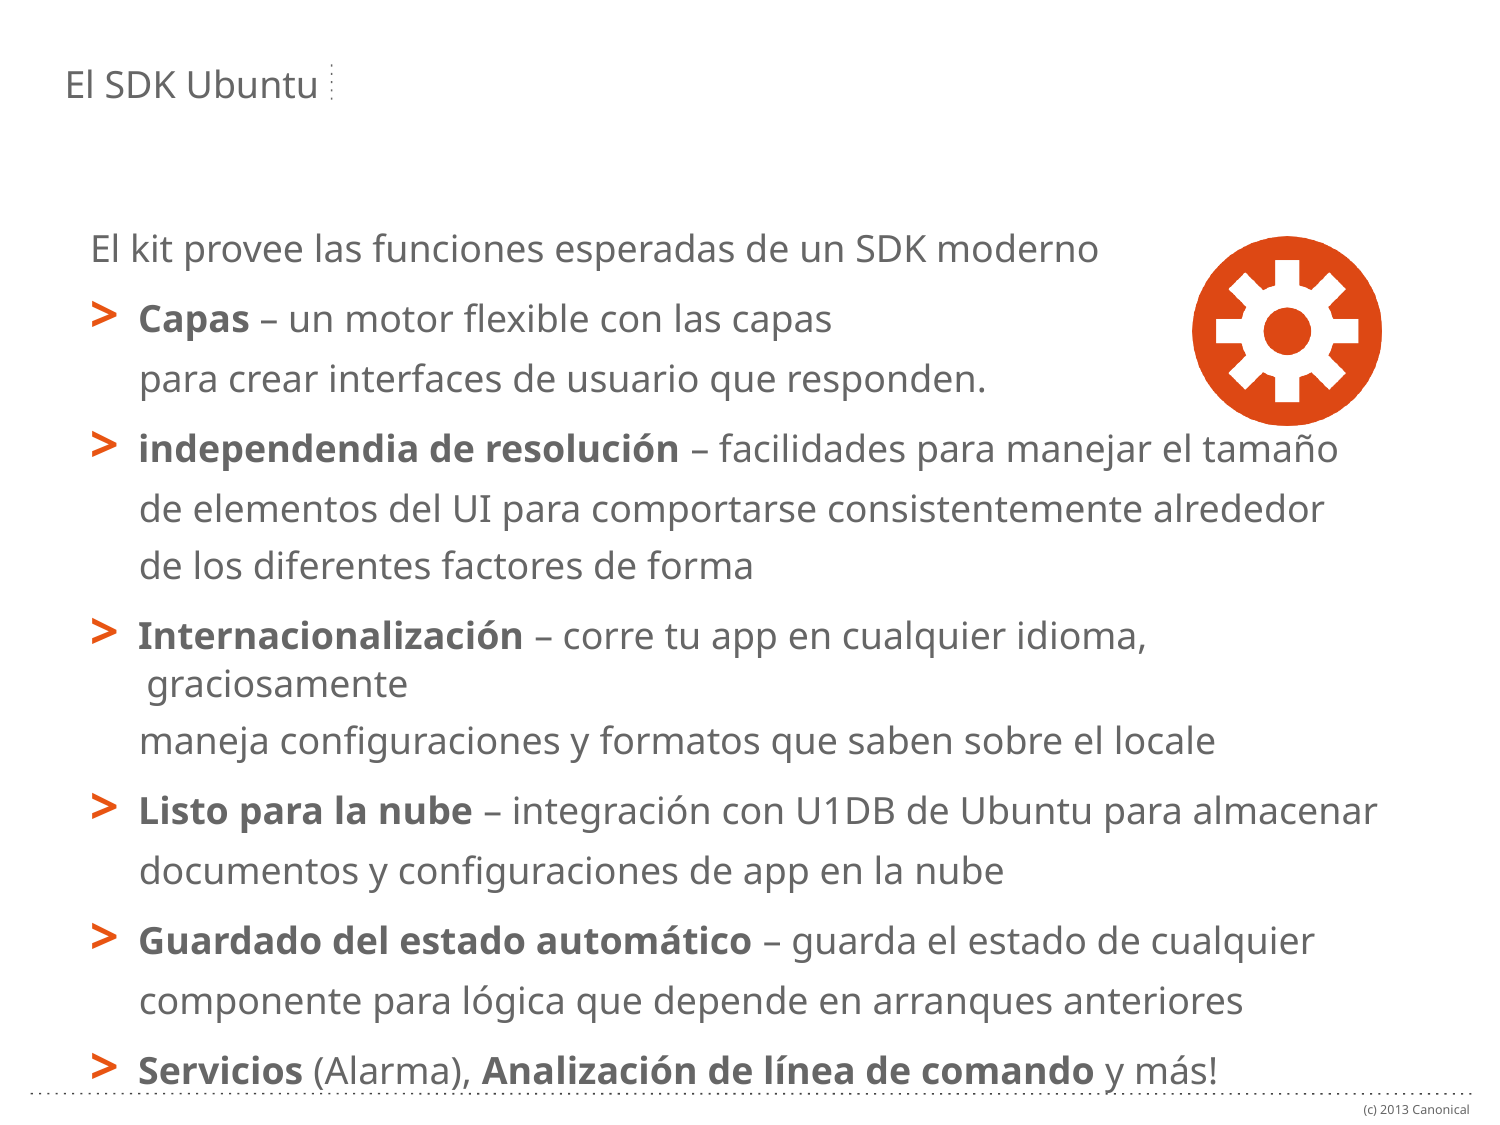

El SDK Ubuntu
# El kit provee las funciones esperadas de un SDK moderno
> Capas – un motor flexible con las capas
 para crear interfaces de usuario que responden.
> independendia de resolución – facilidades para manejar el tamaño
 de elementos del UI para comportarse consistentemente alrededor
 de los diferentes factores de forma
> Internacionalización – corre tu app en cualquier idioma, graciosamente
 maneja configuraciones y formatos que saben sobre el locale
> Listo para la nube – integración con U1DB de Ubuntu para almacenar
 documentos y configuraciones de app en la nube
> Guardado del estado automático – guarda el estado de cualquier
 componente para lógica que depende en arranques anteriores
> Servicios (Alarma), Analización de línea de comando y más!
(c) 2013 Canonical